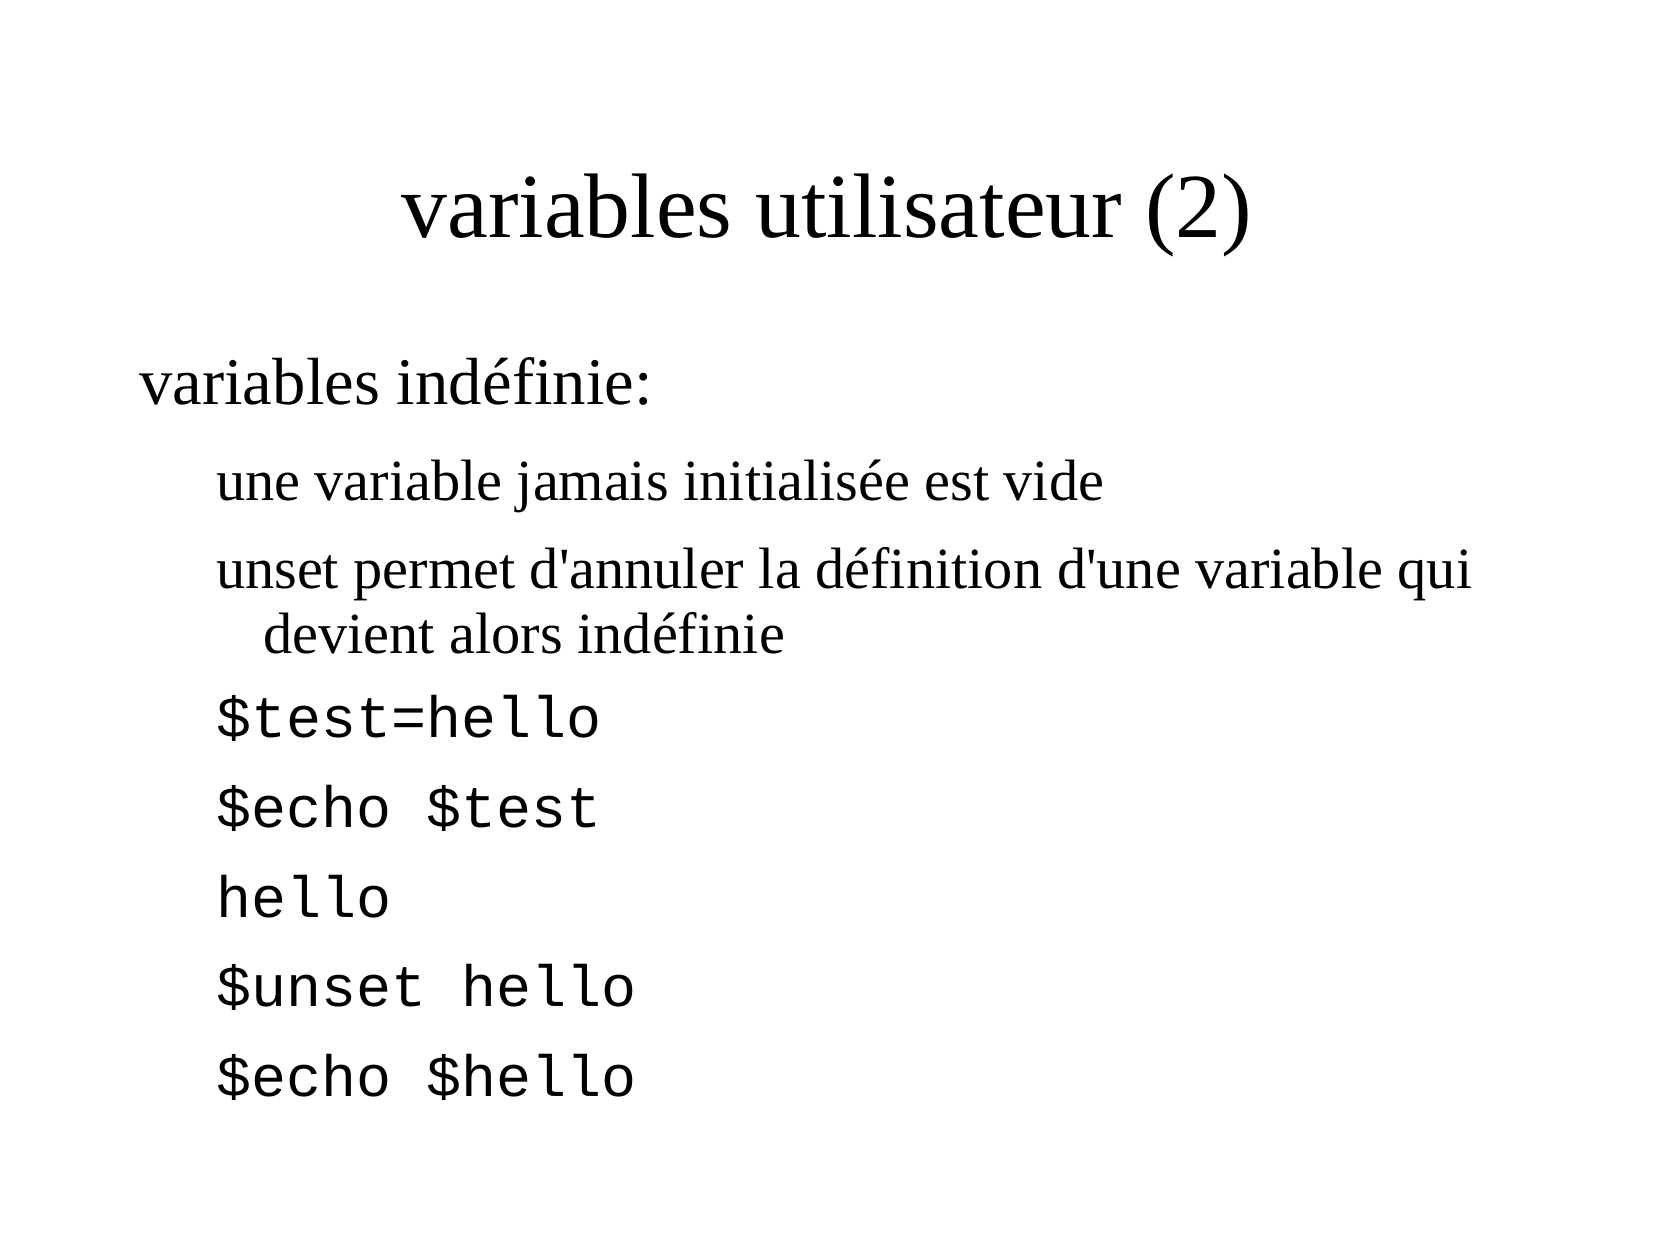

# variables utilisateur (2)
variables indéfinie:
une variable jamais initialisée est vide
unset permet d'annuler la définition d'une variable qui devient alors indéfinie
$test=hello
$echo $test
hello
$unset hello
$echo $hello